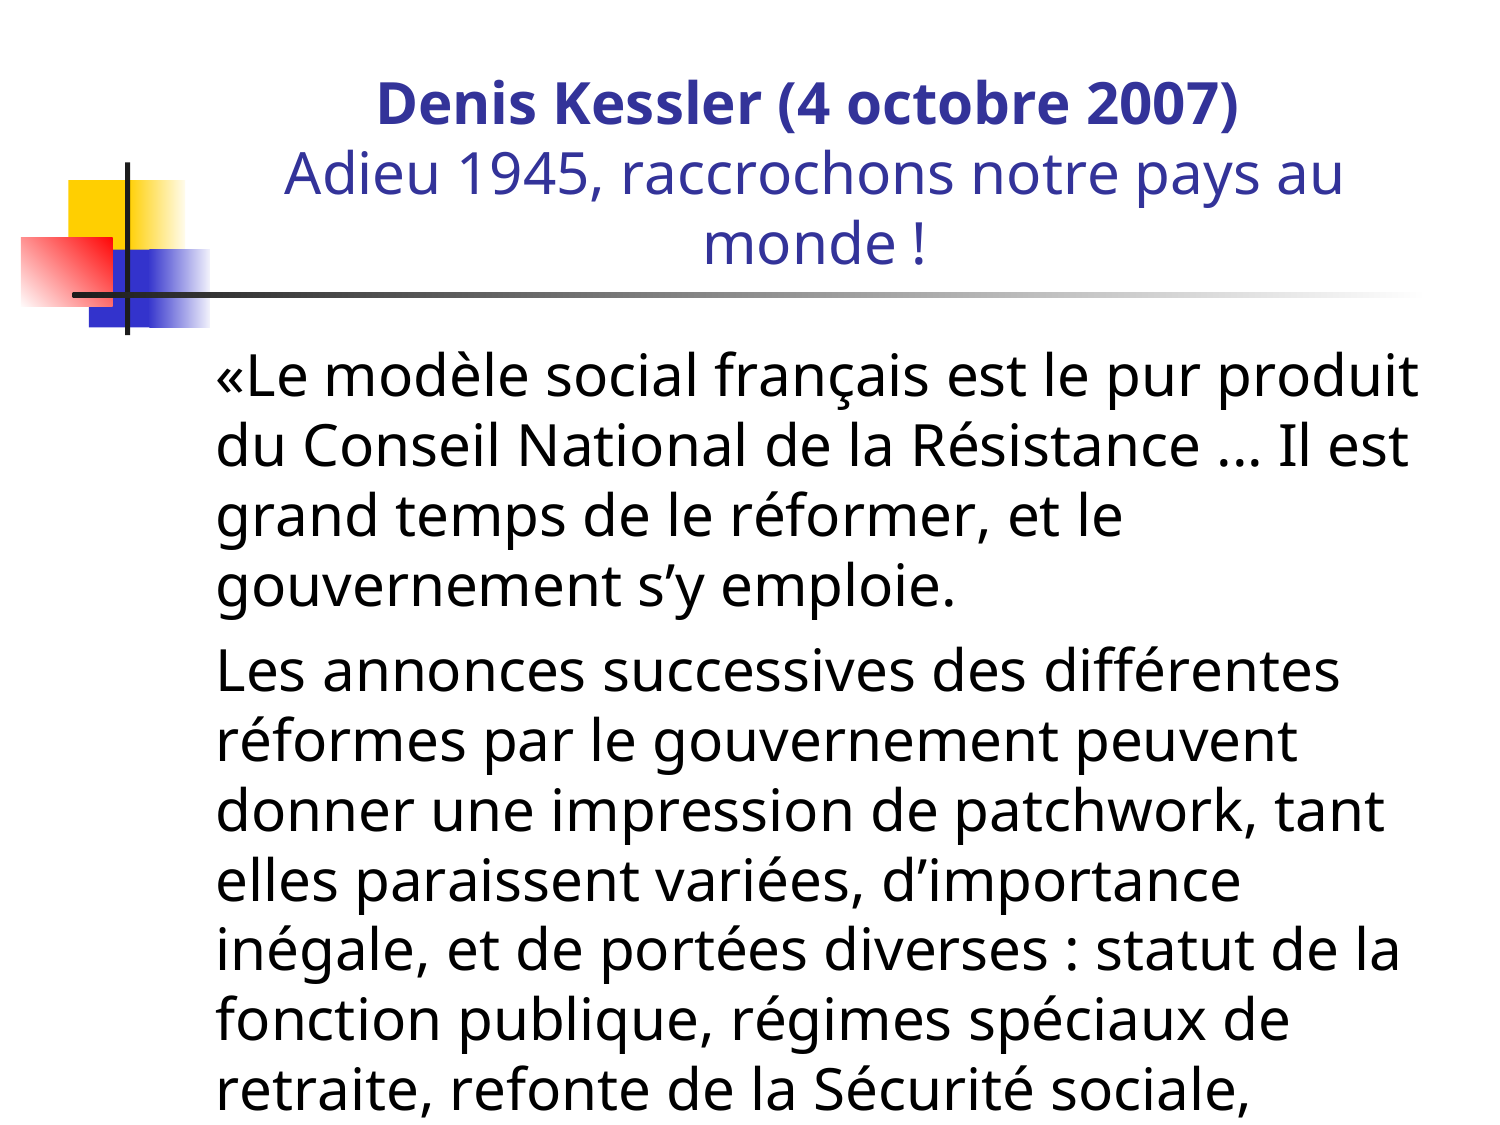

Denis Kessler (4 octobre 2007)
Adieu 1945, raccrochons notre pays au monde !
«Le modèle social français est le pur produit du Conseil National de la Résistance ... Il est grand temps de le réformer, et le gouvernement s’y emploie.
Les annonces successives des différentes réformes par le gouvernement peuvent donner une impression de patchwork, tant elles paraissent variées, d’importance inégale, et de portées diverses : statut de la fonction publique, régimes spéciaux de retraite, refonte de la Sécurité sociale, paritarisme ...